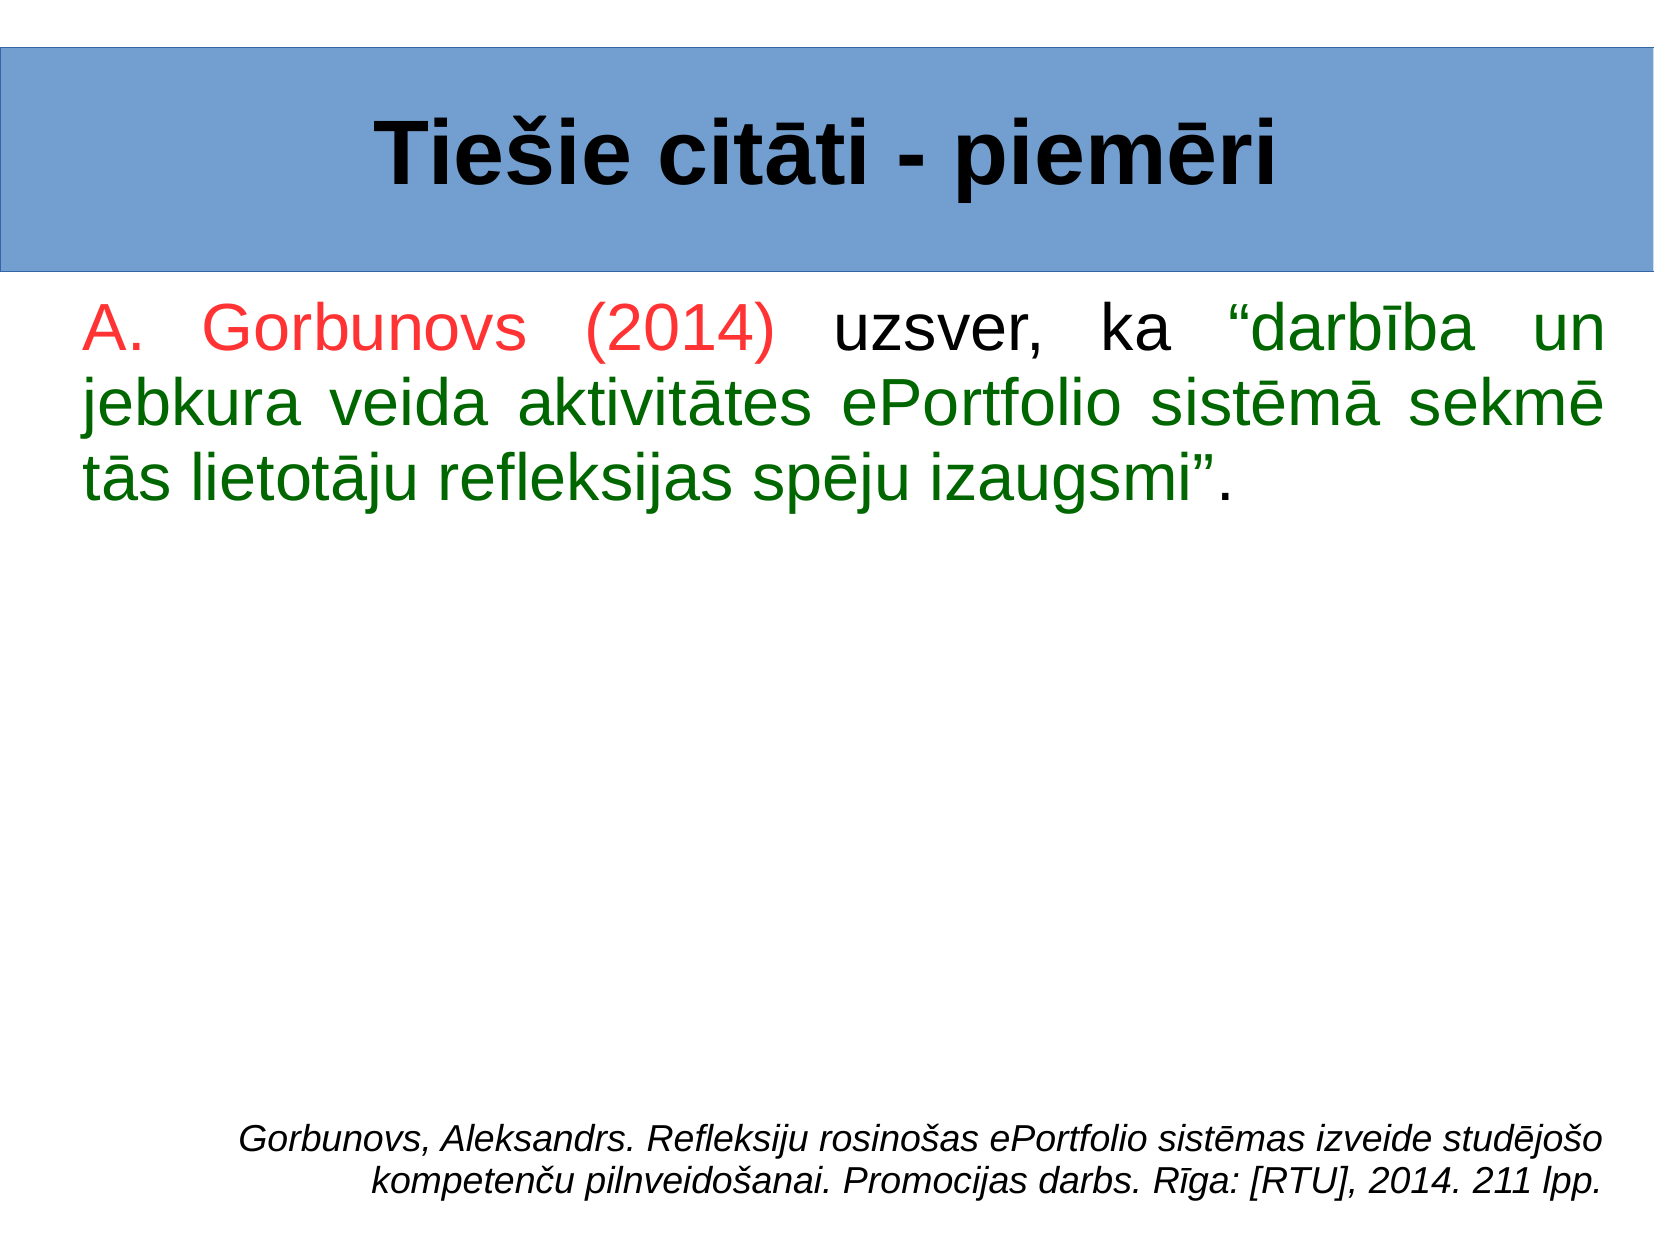

# Tiešie citāti - piemēri
A. Gorbunovs (2014) uzsver, ka “darbība un jebkura veida aktivitātes ePortfolio sistēmā sekmē tās lietotāju refleksijas spēju izaugsmi”.
Gorbunovs, Aleksandrs. Refleksiju rosinošas ePortfolio sistēmas izveide studējošo kompetenču pilnveidošanai. Promocijas darbs. Rīga: [RTU], 2014. 211 lpp.